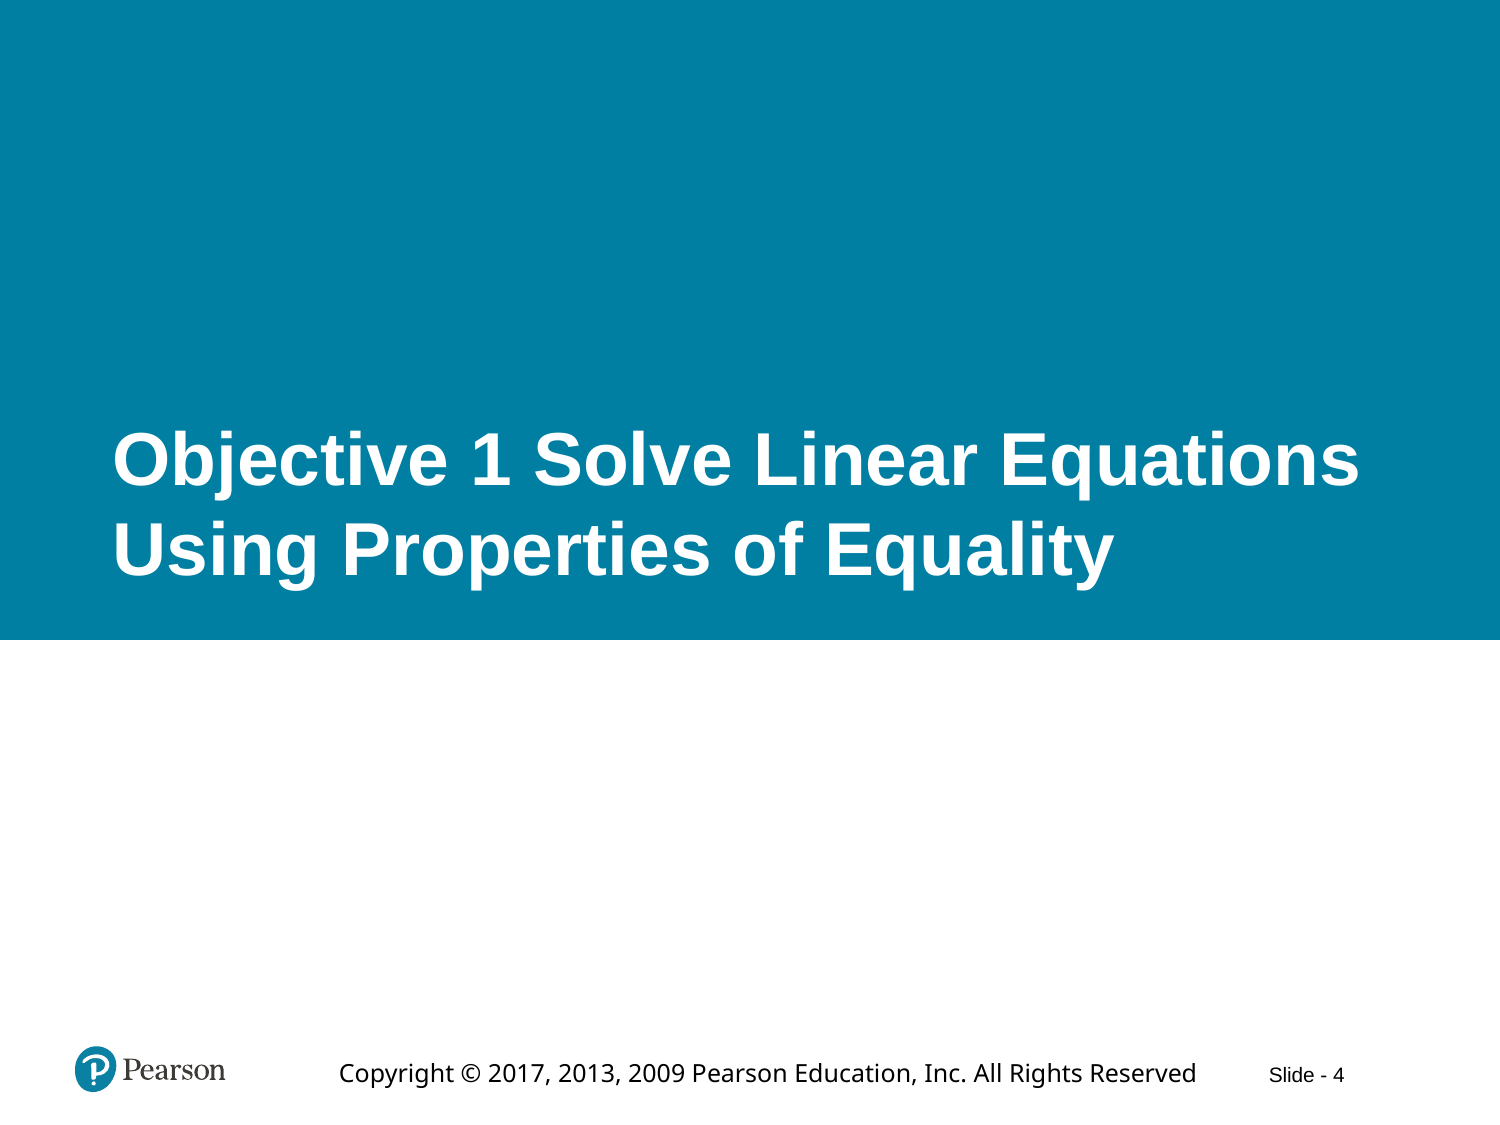

# Objective 1 Solve Linear Equations Using Properties of Equality